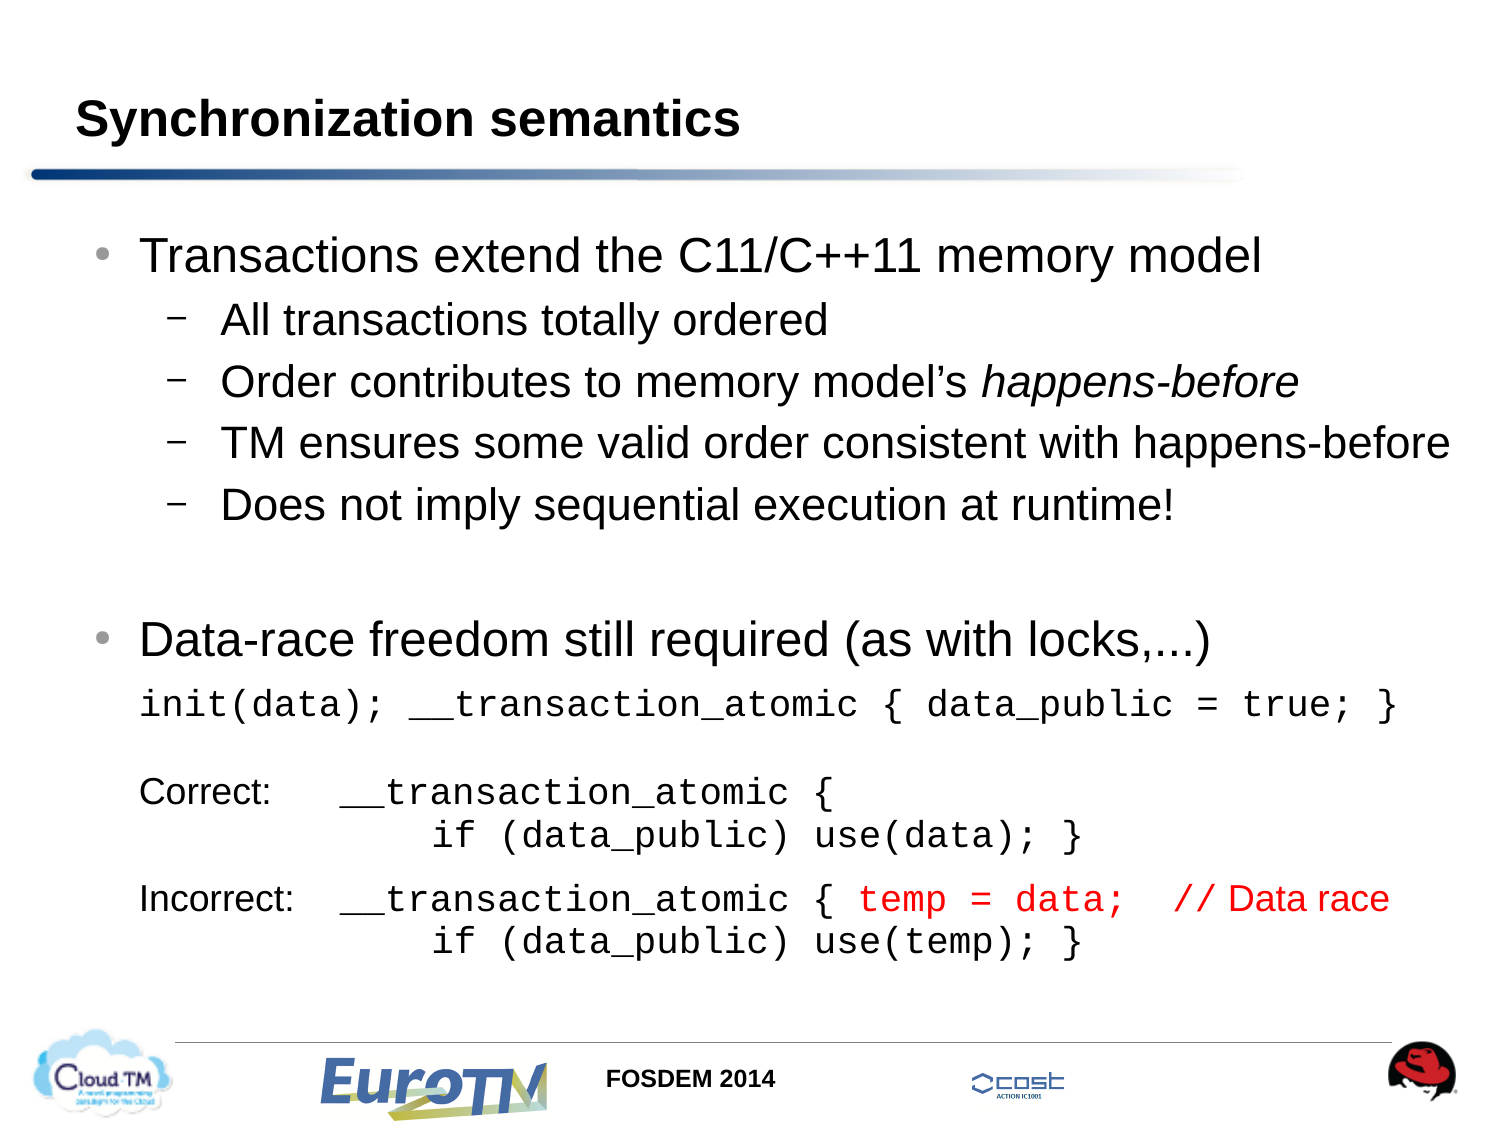

# Synchronization semantics
Transactions extend the C11/C++11 memory model
All transactions totally ordered
Order contributes to memory model’s happens-before
TM ensures some valid order consistent with happens-before
Does not imply sequential execution at runtime!
Data-race freedom still required (as with locks,...)
init(data); __transaction_atomic { data_public = true; }
Correct: __transaction_atomic {
 if (data_public) use(data); }
Incorrect: __transaction_atomic { temp = data; // Data race
 if (data_public) use(temp); }